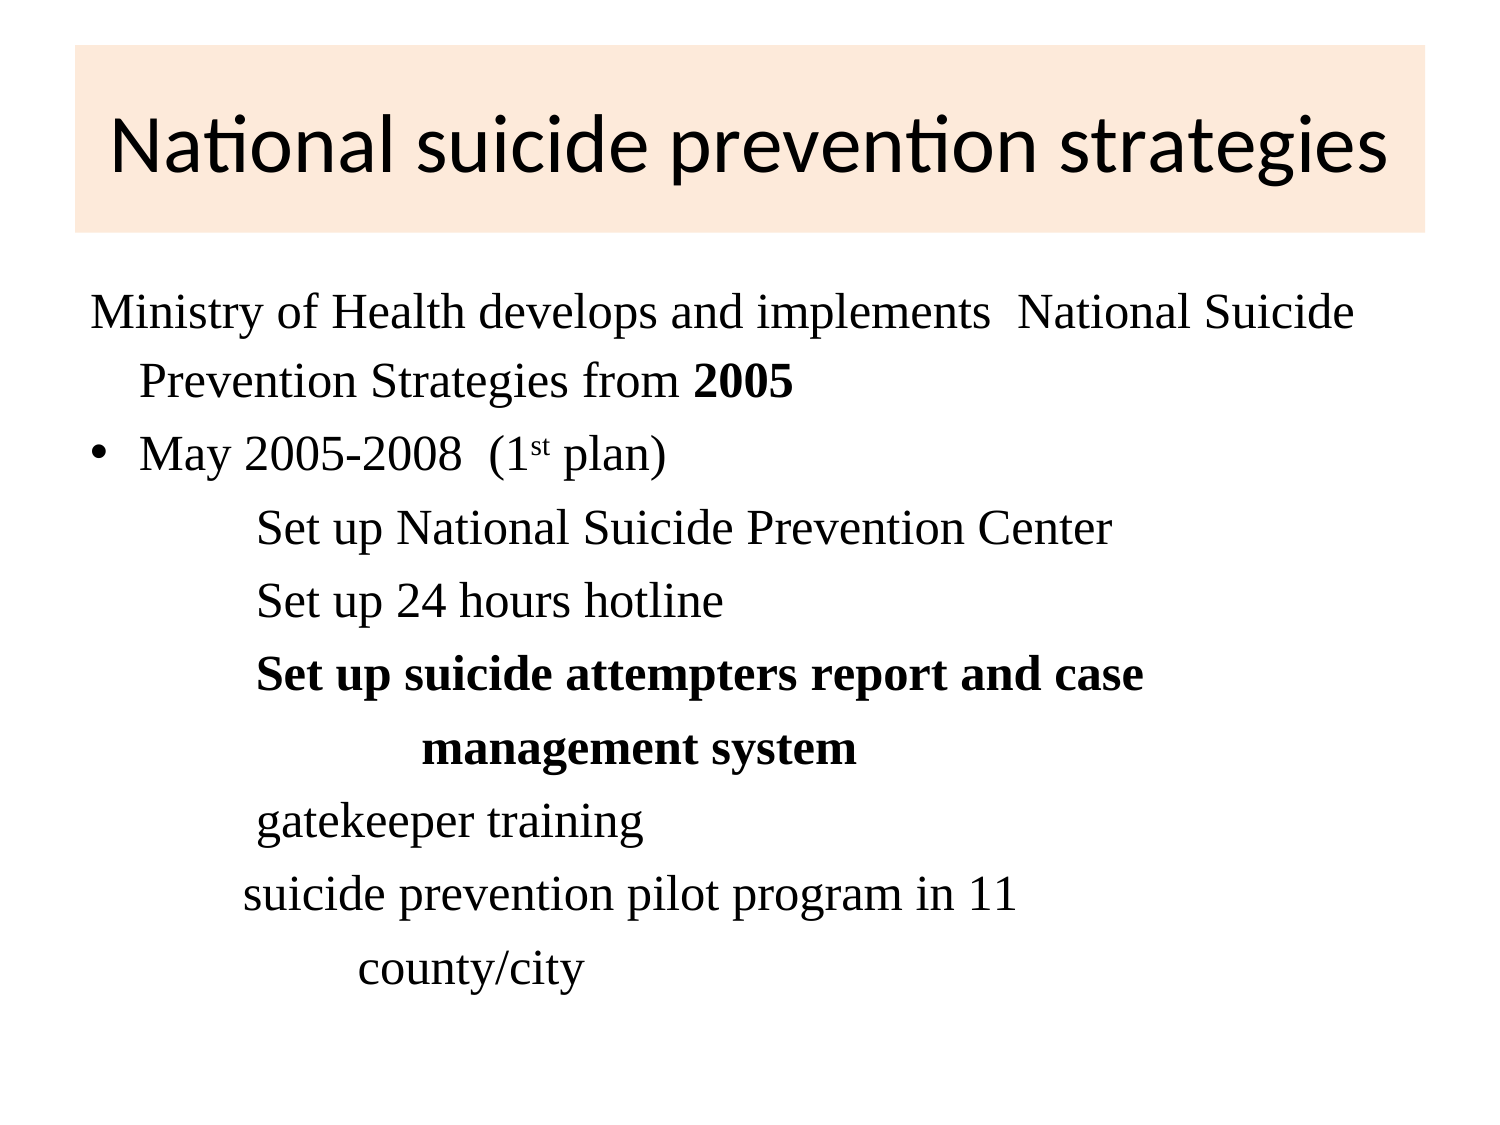

# National suicide prevention strategies
Ministry of Health develops and implements National Suicide Prevention Strategies from 2005
May 2005-2008 (1st plan)
 Set up National Suicide Prevention Center
 Set up 24 hours hotline
 Set up suicide attempters report and case
 management system
 gatekeeper training
 suicide prevention pilot program in 11
 county/city